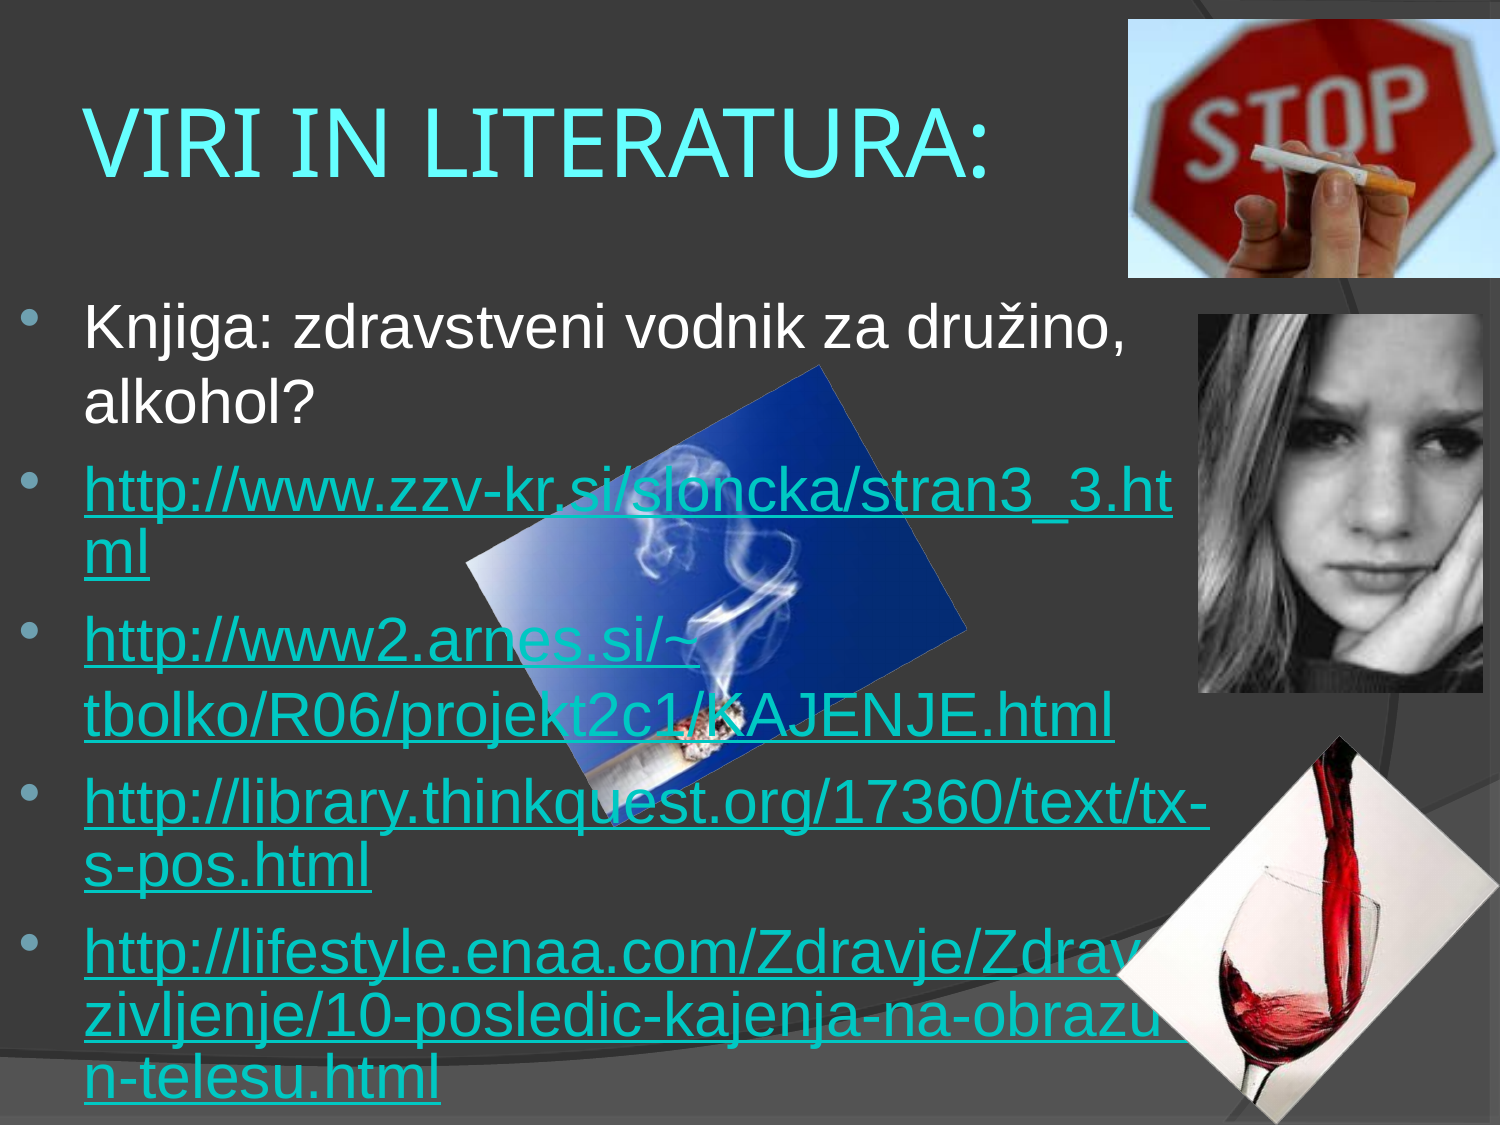

# VIRI IN LITERATURA:
Knjiga: zdravstveni vodnik za družino, alkohol?
http://www.zzv-kr.si/sloncka/stran3_3.html
http://www2.arnes.si/~tbolko/R06/projekt2c1/KAJENJE.html
http://library.thinkquest.org/17360/text/tx-s-pos.html
http://lifestyle.enaa.com/Zdravje/Zdravo-zivljenje/10-posledic-kajenja-na-obrazu-in-telesu.html